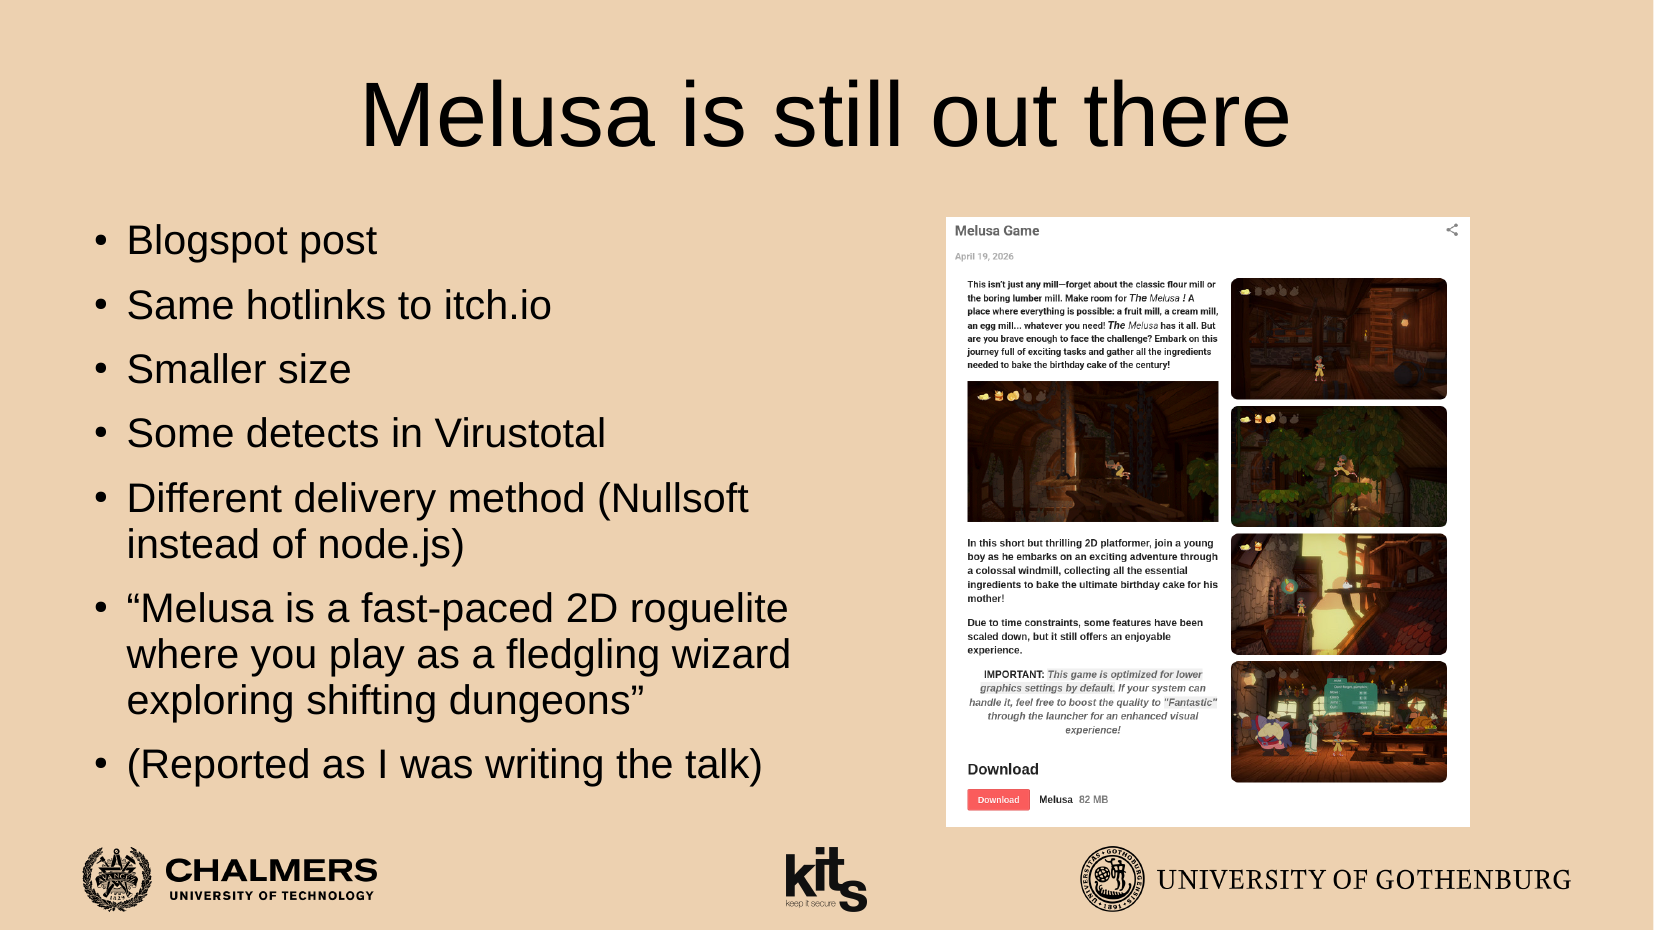

# Melusa is still out there
Blogspot post
Same hotlinks to itch.io
Smaller size
Some detects in Virustotal
Different delivery method (Nullsoft instead of node.js)
“Melusa is a fast-paced 2D roguelite where you play as a fledgling wizard exploring shifting dungeons”
(Reported as I was writing the talk)